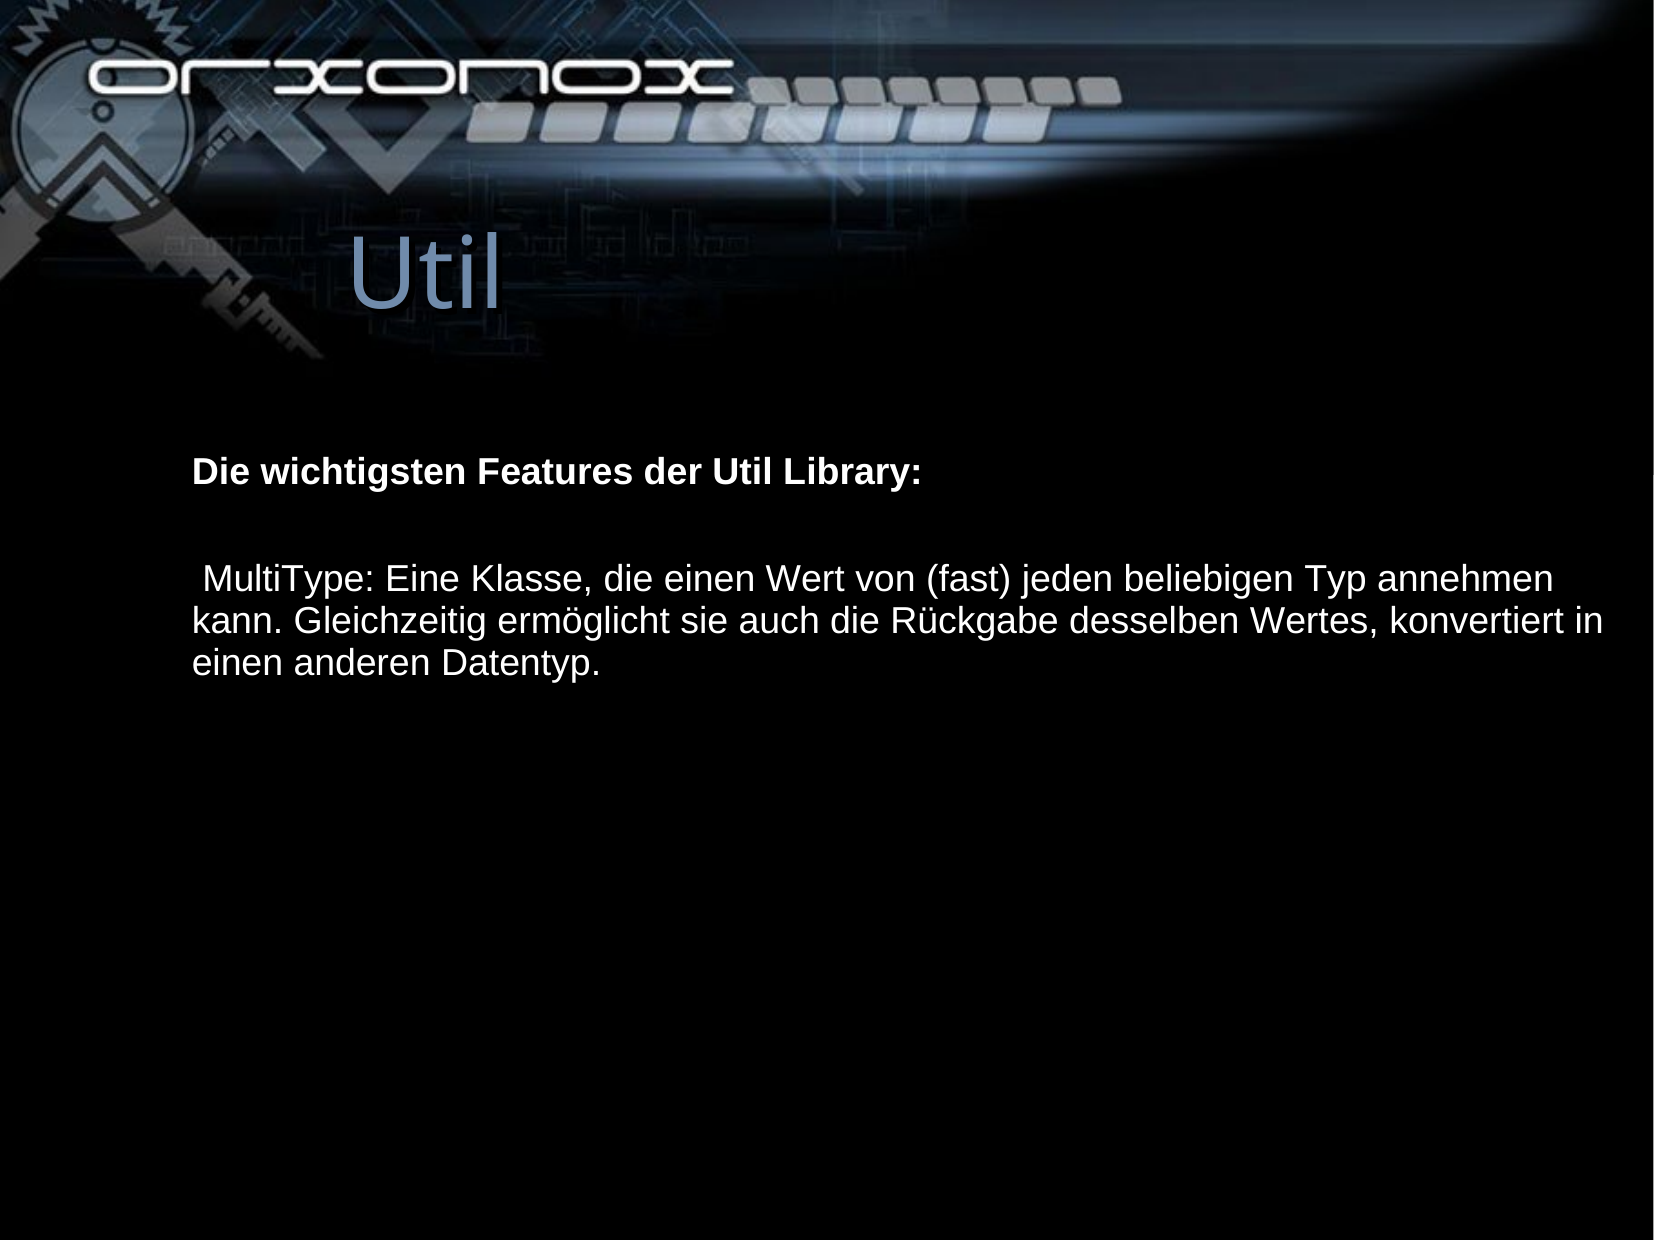

Util
Die wichtigsten Features der Util Library:
 MultiType: Eine Klasse, die einen Wert von (fast) jeden beliebigen Typ annehmen kann. Gleichzeitig ermöglicht sie auch die Rückgabe desselben Wertes, konvertiert in einen anderen Datentyp.